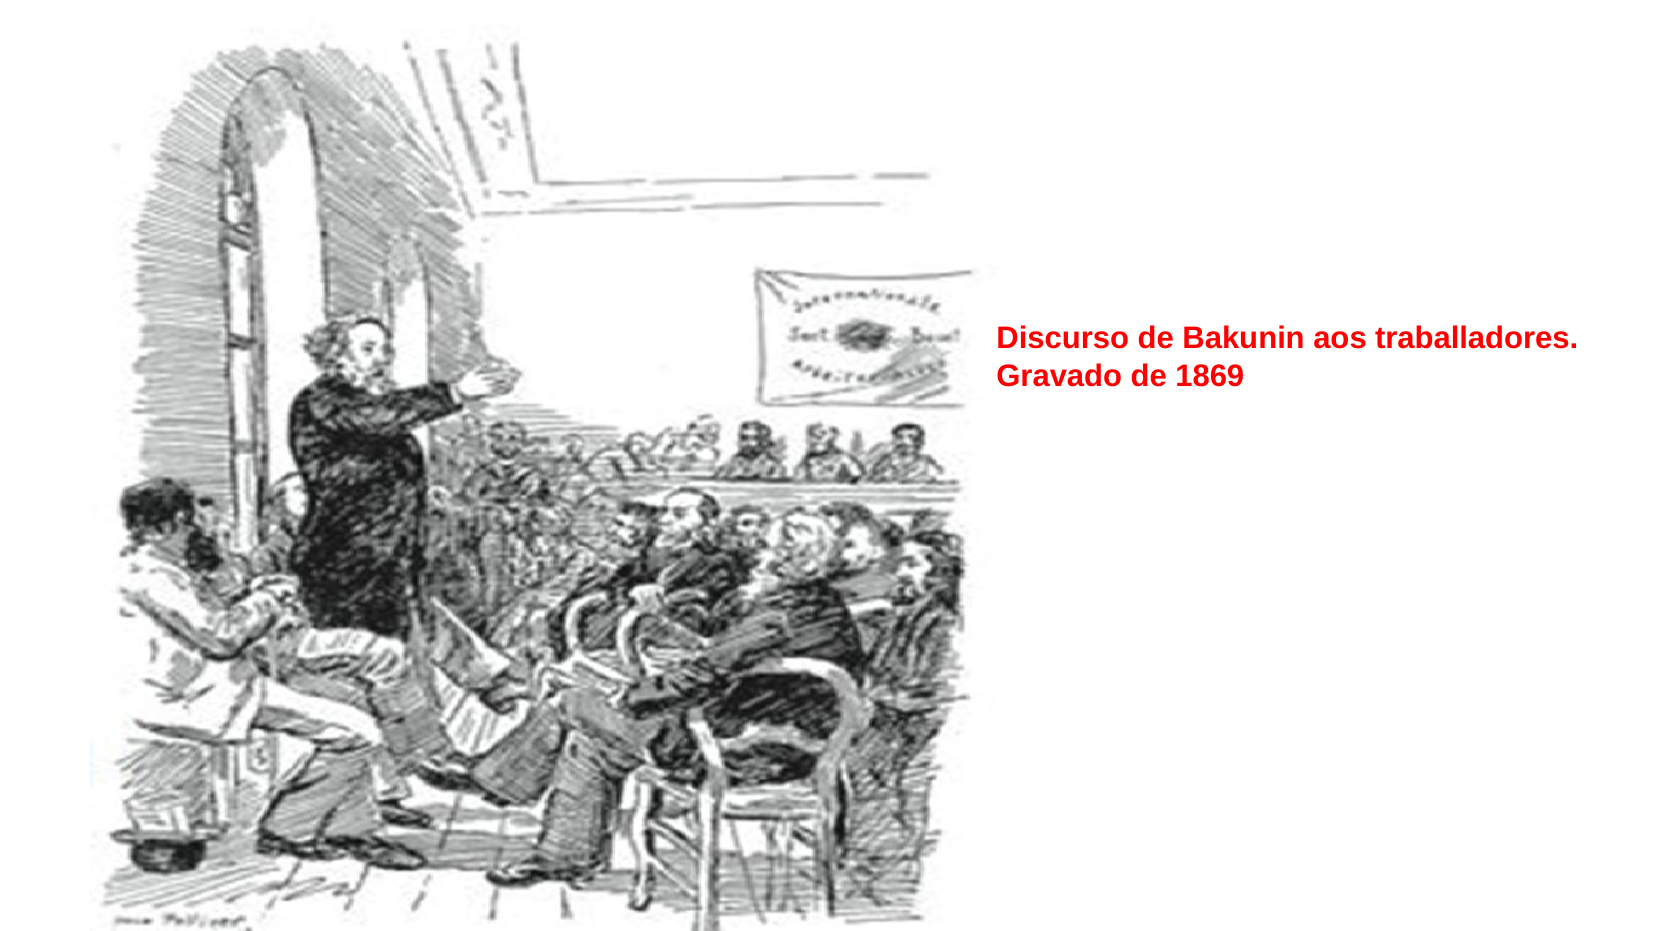

Discurso de Bakunin aos traballadores. Gravado de 1869